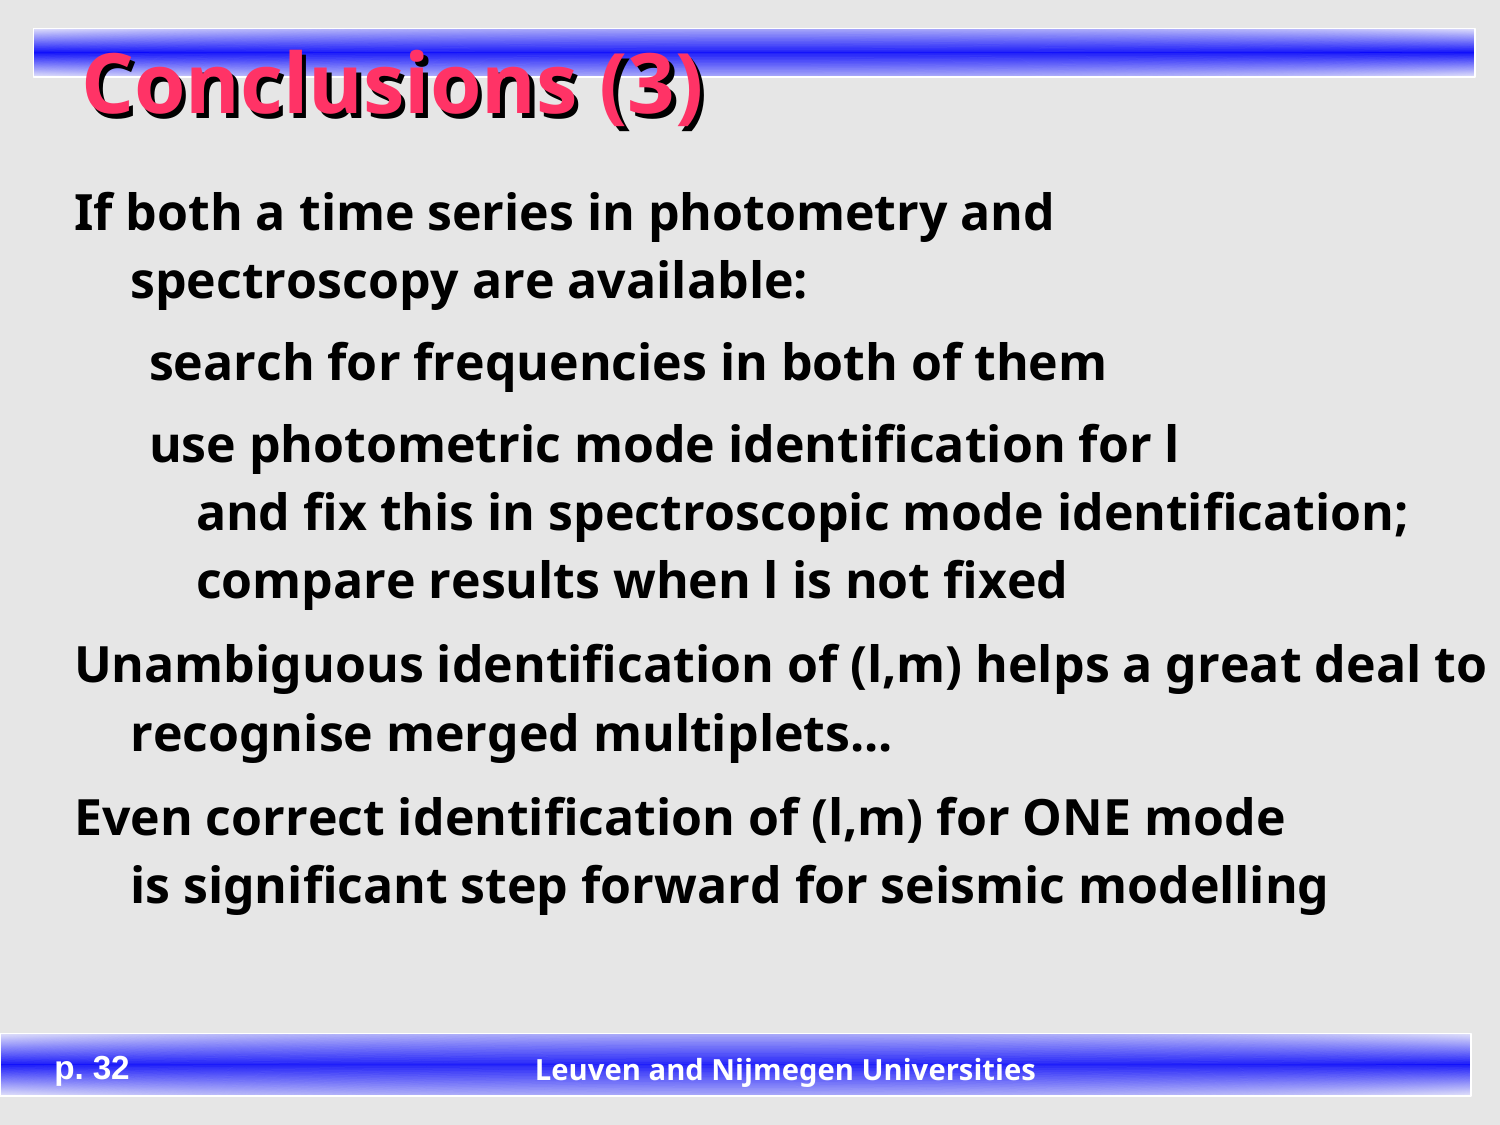

# Conclusions (3)
If both a time series in photometry and
spectroscopy are available:
search for frequencies in both of them
use photometric mode identification for l
and fix this in spectroscopic mode identification;
compare results when l is not fixed
Unambiguous identification of (l,m) helps a great deal to recognise merged multiplets...
Even correct identification of (l,m) for ONE mode
is significant step forward for seismic modelling